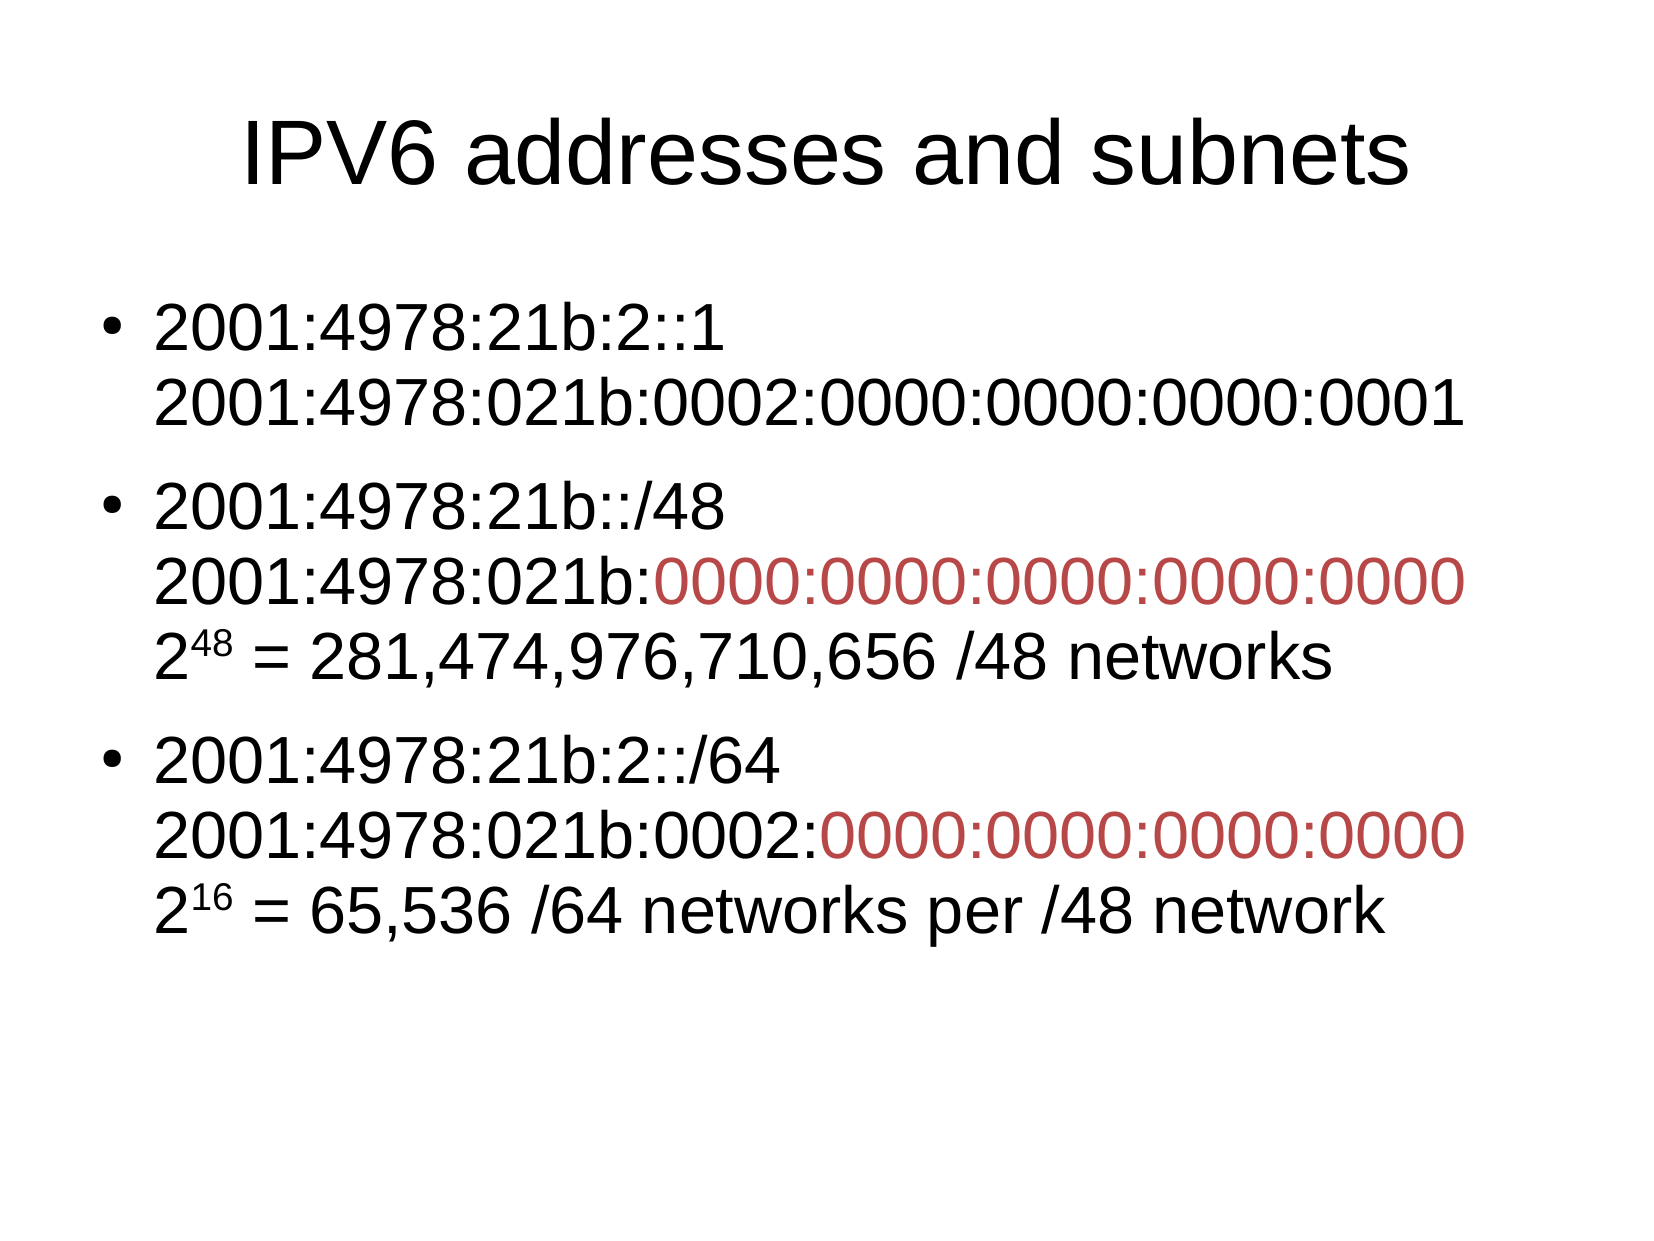

# IPV6 addresses and subnets
2001:4978:21b:2::1
2001:4978:021b:0002:0000:0000:0000:0001
2001:4978:21b::/48
2001:4978:021b:0000:0000:0000:0000:0000
248 = 281,474,976,710,656 /48 networks
2001:4978:21b:2::/64
2001:4978:021b:0002:0000:0000:0000:0000
216 = 65,536 /64 networks per /48 network